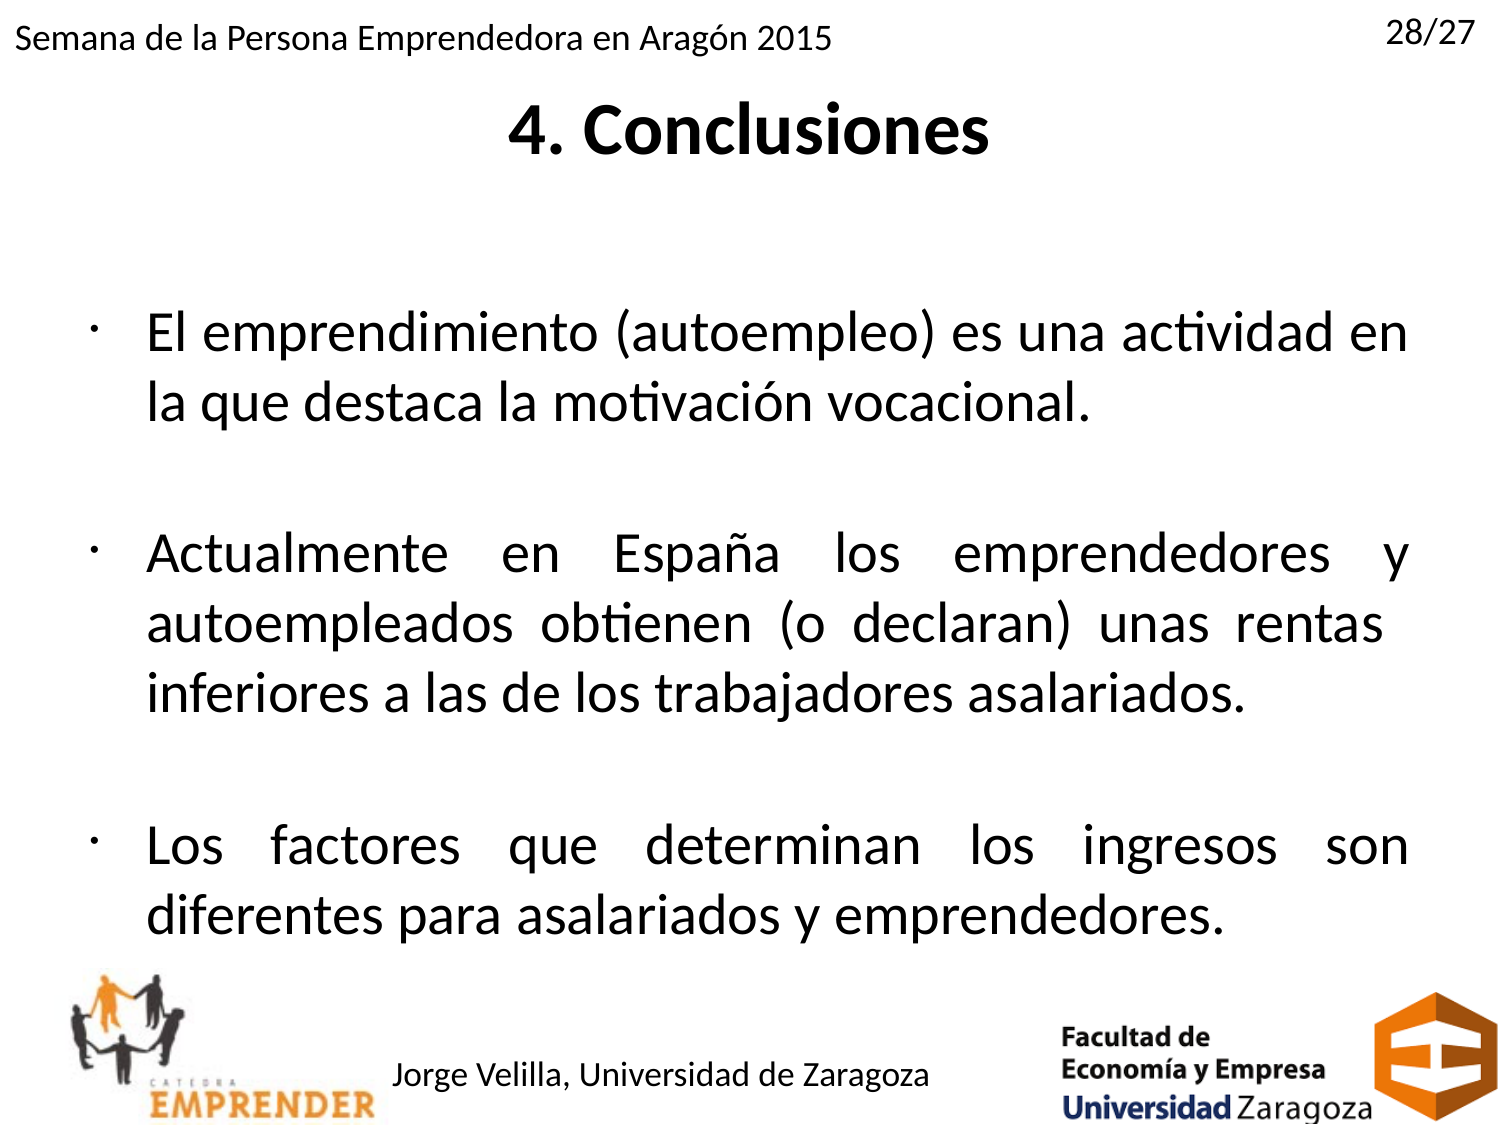

Semana de la Persona Emprendedora en Aragón 2015
# 4. Conclusiones
El emprendimiento (autoempleo) es una actividad en la que destaca la motivación vocacional.
Actualmente en España los emprendedores y autoempleados obtienen (o declaran) unas rentas inferiores a las de los trabajadores asalariados.
Los factores que determinan los ingresos son diferentes para asalariados y emprendedores.
Jorge Velilla, Universidad de Zaragoza